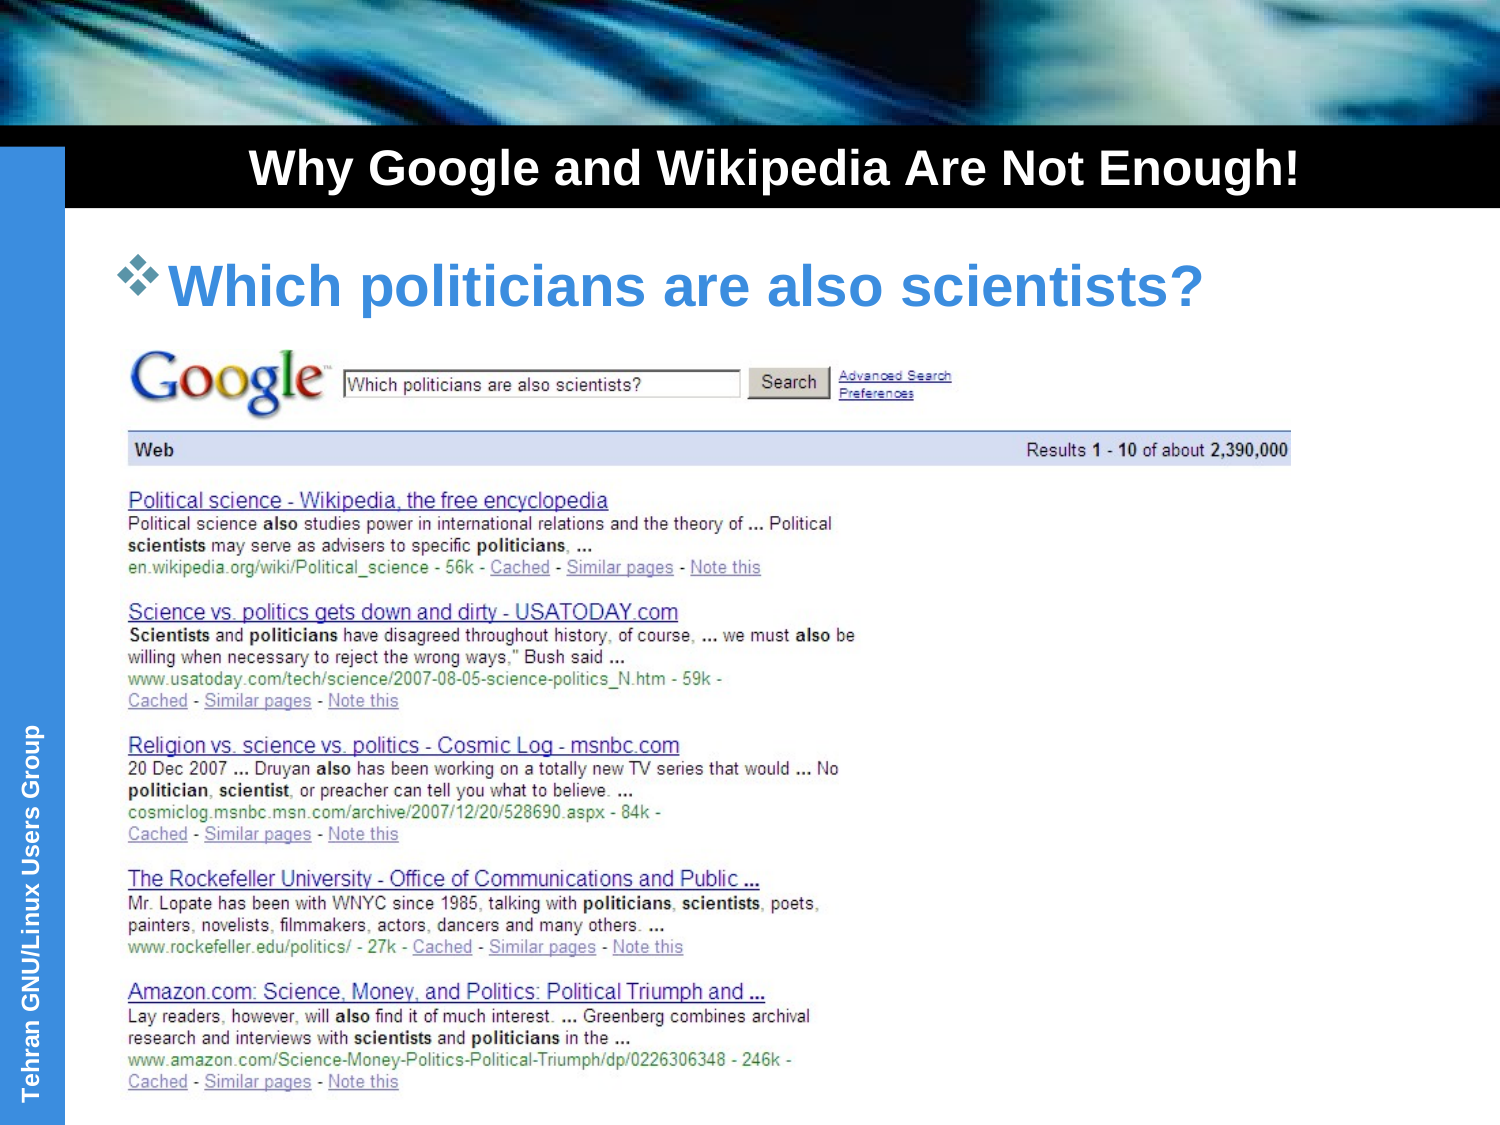

# Why Google and Wikipedia Are Not Enough!
Which politicians are also scientists?